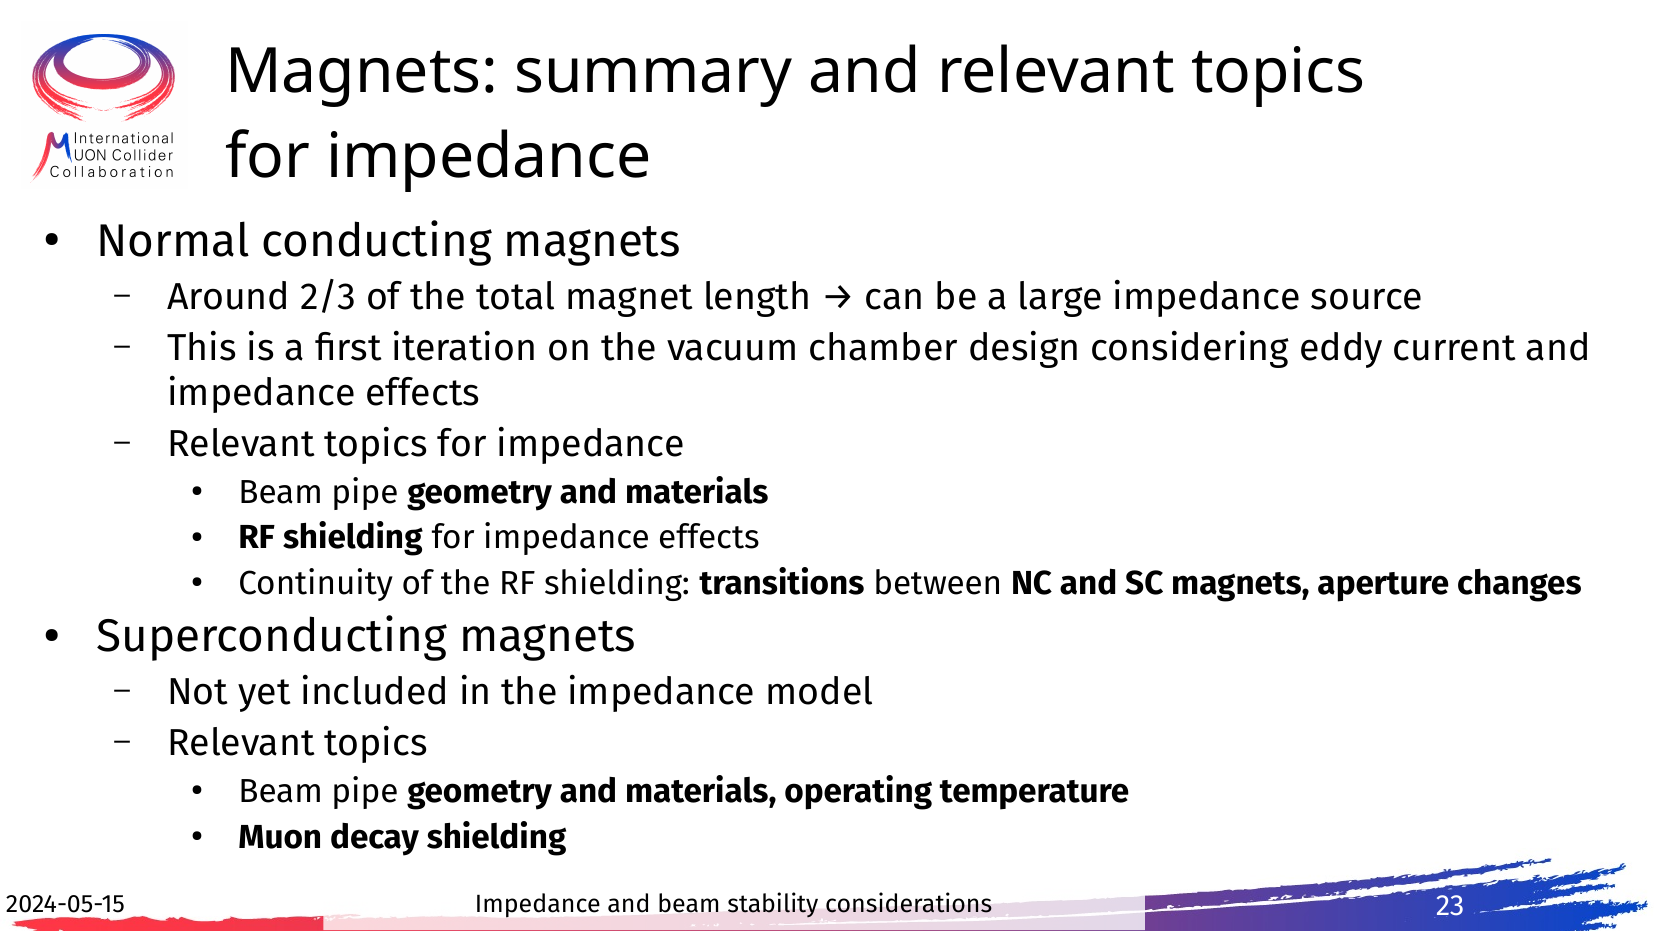

Magnets: summary and relevant topics
for impedance
# Normal conducting magnets
Around 2/3 of the total magnet length → can be a large impedance source
This is a first iteration on the vacuum chamber design considering eddy current and impedance effects
Relevant topics for impedance
Beam pipe geometry and materials
RF shielding for impedance effects
Continuity of the RF shielding: transitions between NC and SC magnets, aperture changes
Superconducting magnets
Not yet included in the impedance model
Relevant topics
Beam pipe geometry and materials, operating temperature
Muon decay shielding
2024-05-15
Impedance and beam stability considerations
23